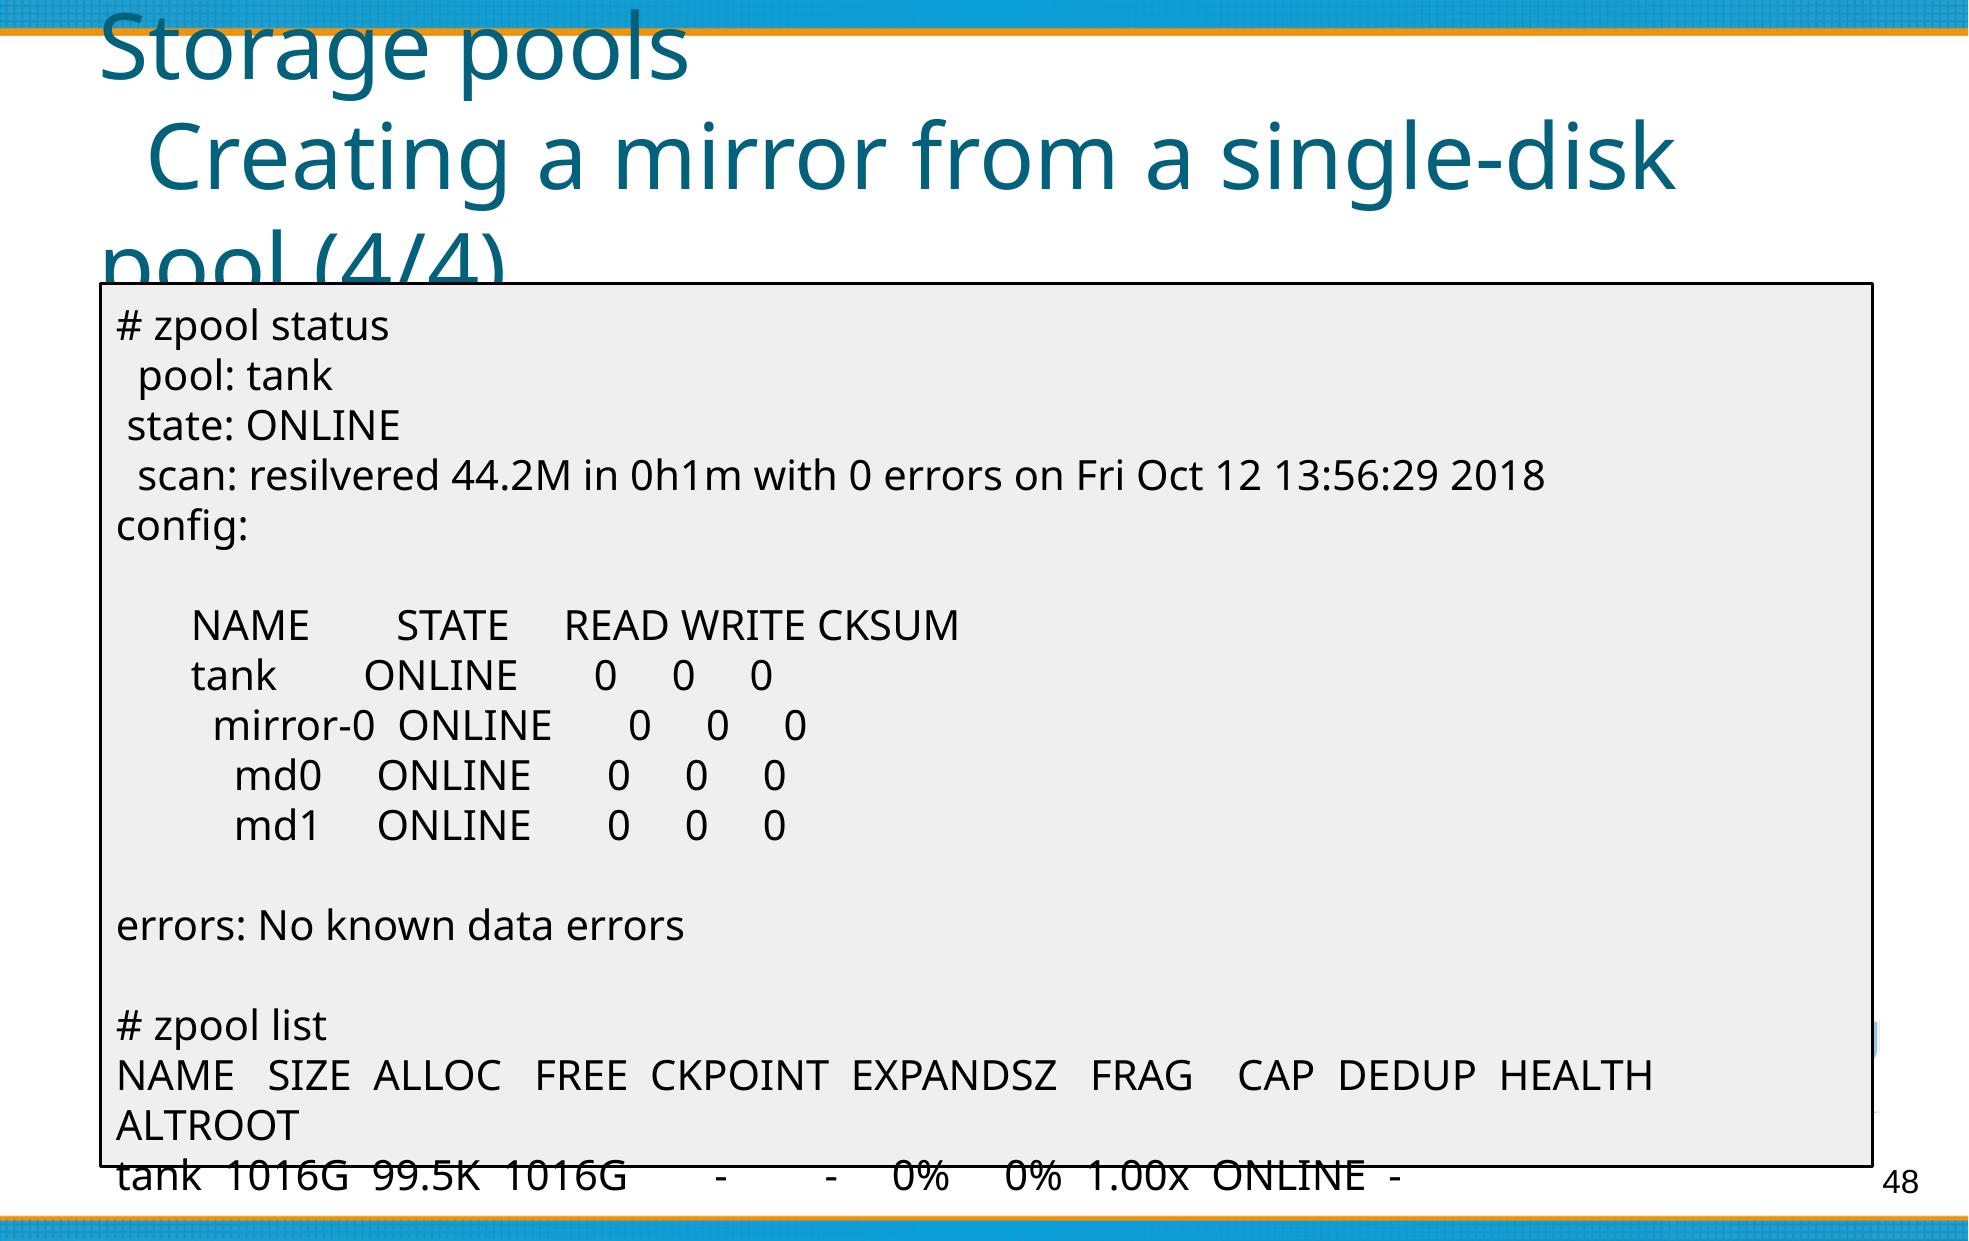

# Storage pools Creating a mirror from a single-disk pool (4/4)
# zpool status
 pool: tank
 state: ONLINE
 scan: resilvered 44.2M in 0h1m with 0 errors on Fri Oct 12 13:56:29 2018
config:
	NAME STATE READ WRITE CKSUM
	tank ONLINE 0 0 0
	 mirror-0 ONLINE 0 0 0
	 md0 ONLINE 0 0 0
	 md1 ONLINE 0 0 0
errors: No known data errors
# zpool list
NAME SIZE ALLOC FREE CKPOINT EXPANDSZ FRAG CAP DEDUP HEALTH ALTROOT
tank 1016G 99.5K 1016G - - 0% 0% 1.00x ONLINE -